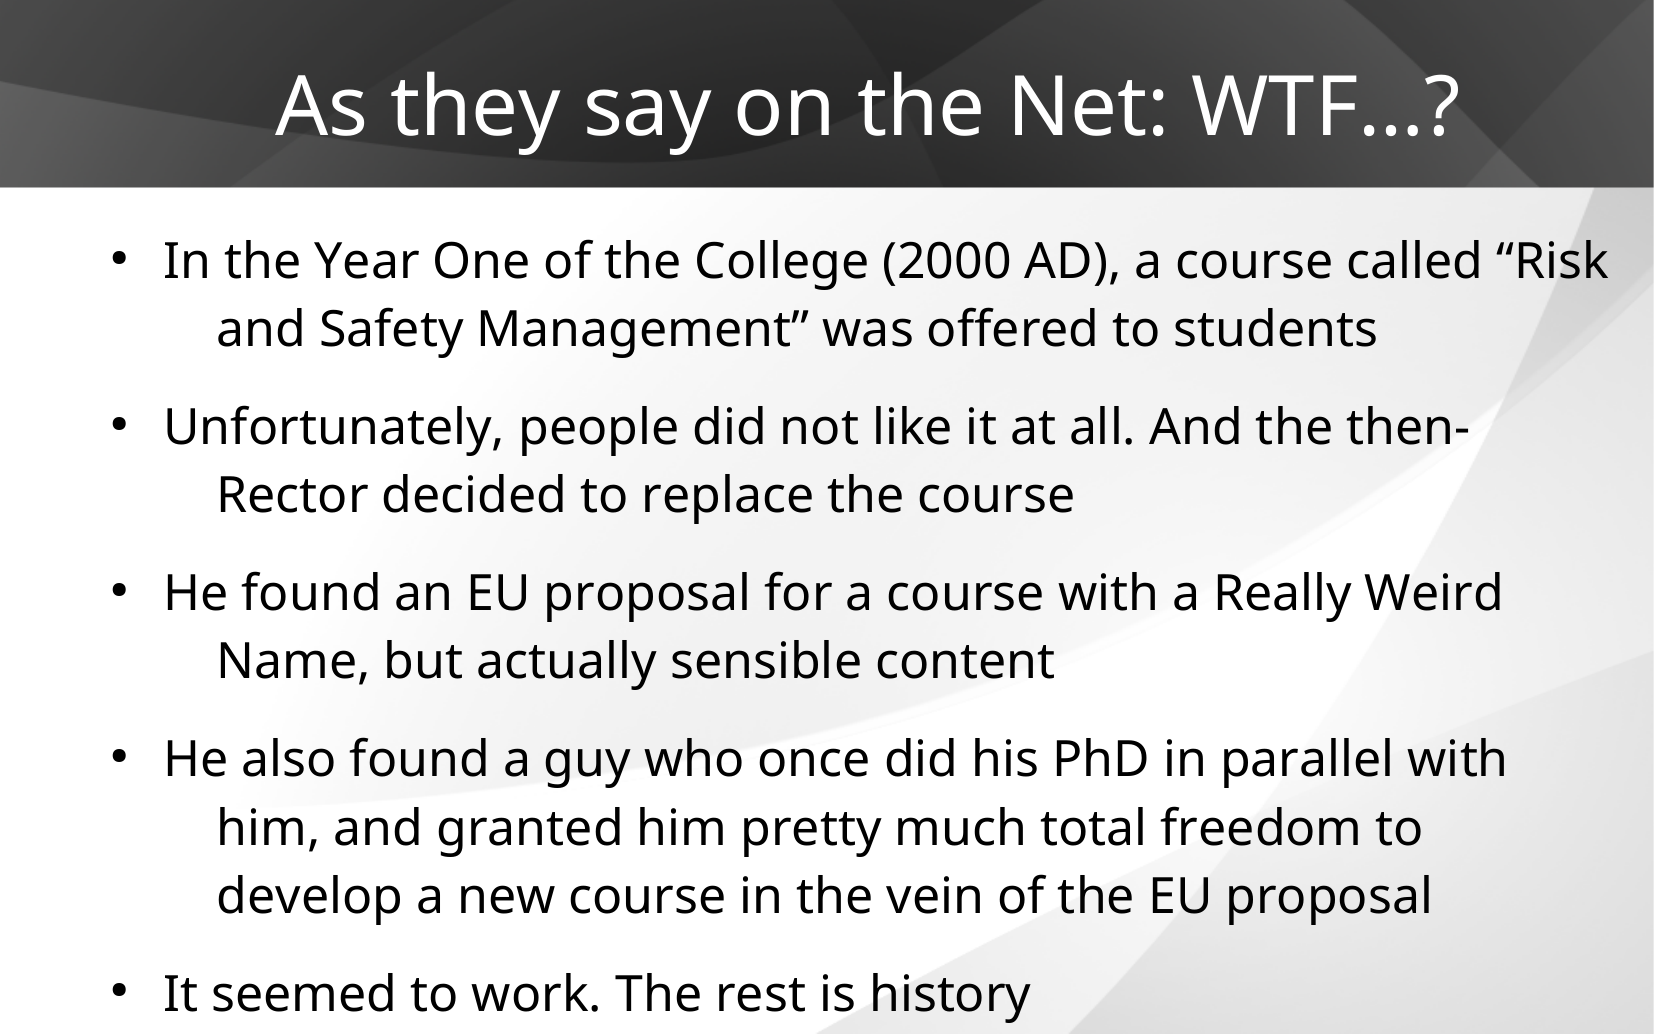

# As they say on the Net: WTF…?
In the Year One of the College (2000 AD), a course called “Risk and Safety Management” was offered to students
Unfortunately, people did not like it at all. And the then-Rector decided to replace the course
He found an EU proposal for a course with a Really Weird Name, but actually sensible content
He also found a guy who once did his PhD in parallel with him, and granted him pretty much total freedom to develop a new course in the vein of the EU proposal
It seemed to work. The rest is history